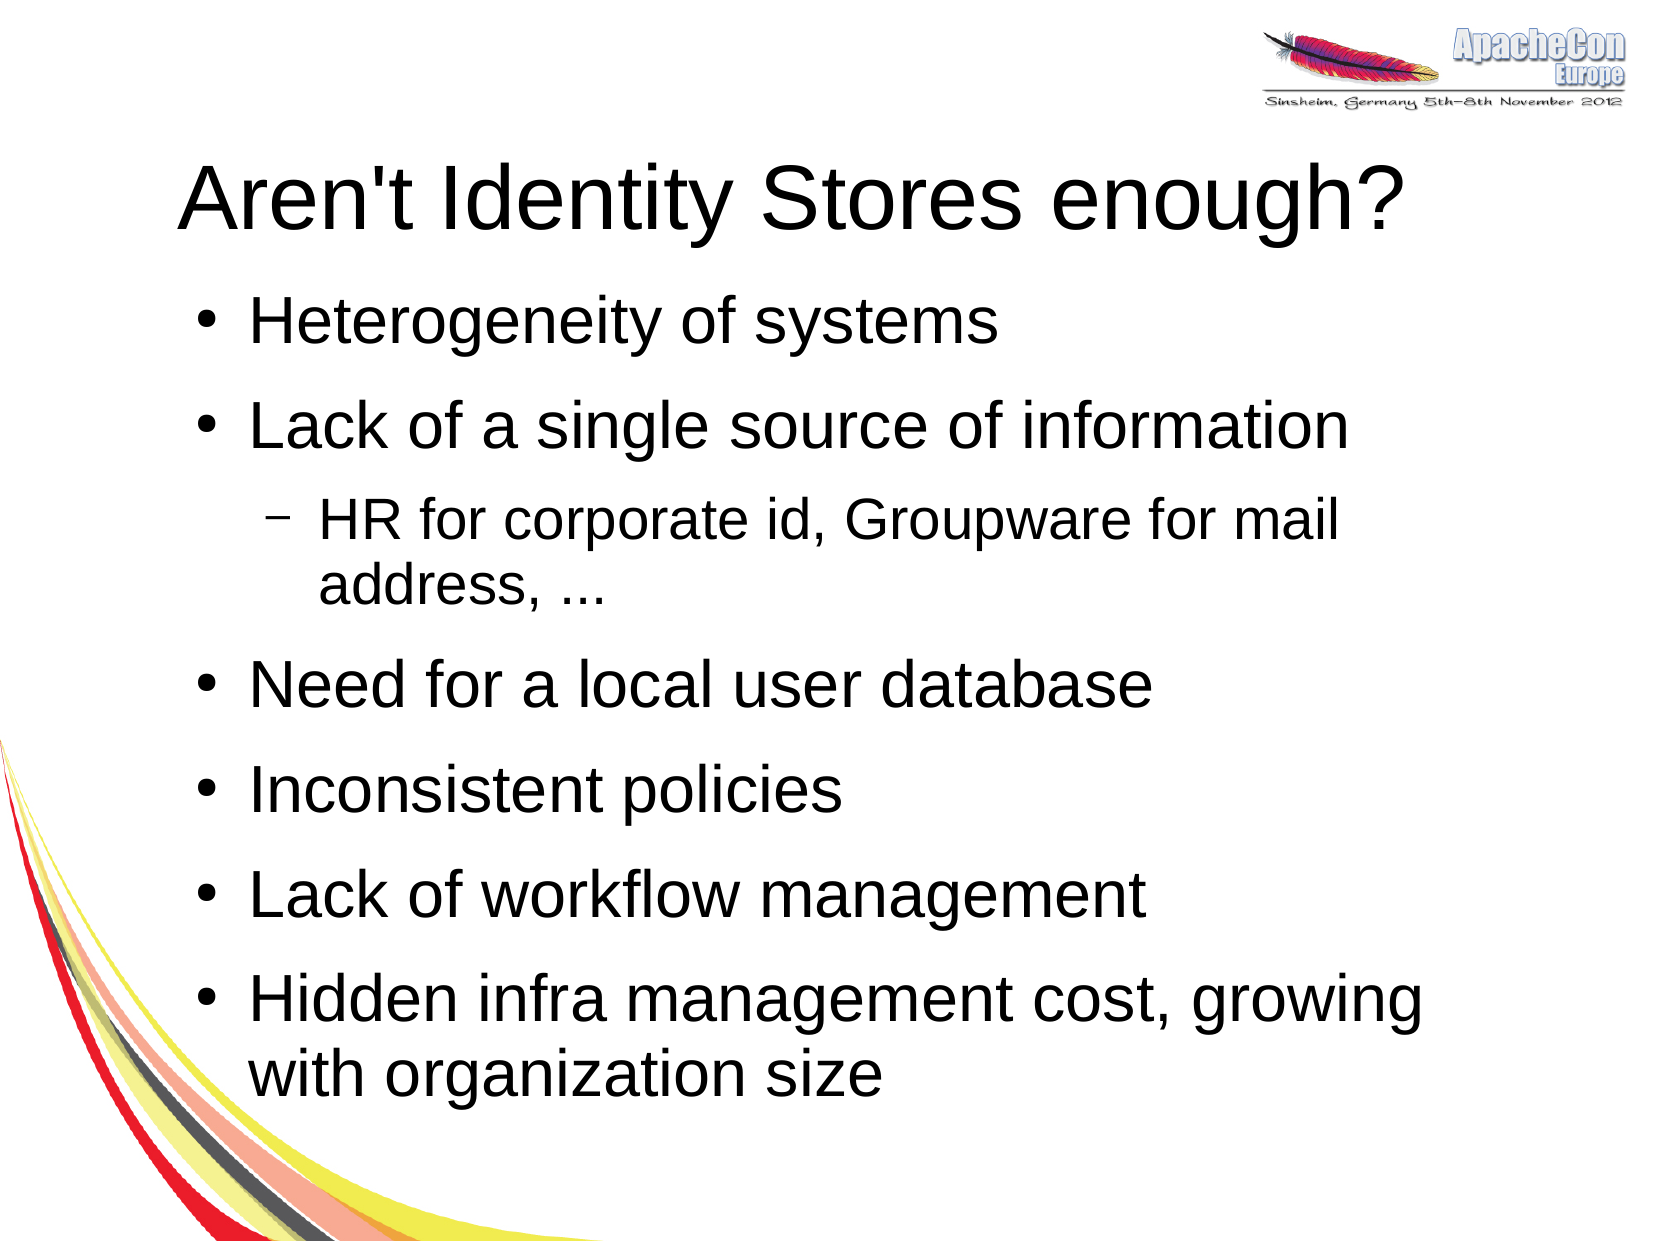

# Aren't Identity Stores enough?
Heterogeneity of systems
Lack of a single source of information
HR for corporate id, Groupware for mail address, ...
Need for a local user database
Inconsistent policies
Lack of workflow management
Hidden infra management cost, growing with organization size